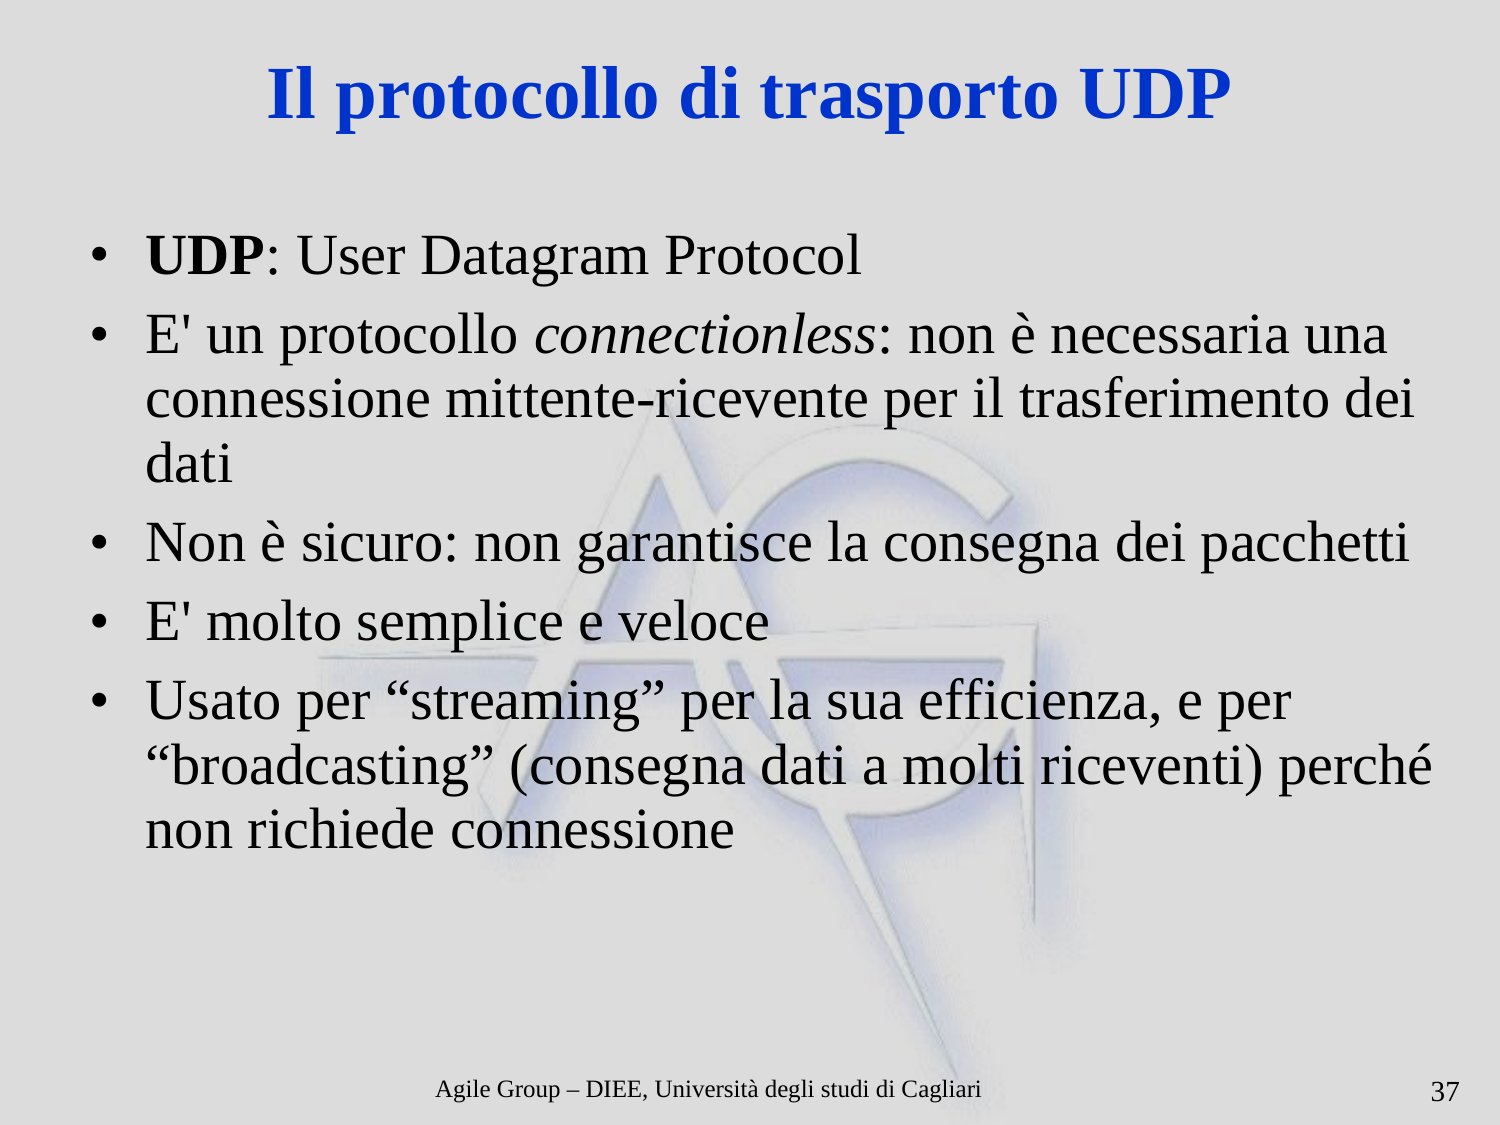

# Il protocollo di trasporto UDP
UDP: User Datagram Protocol
E' un protocollo connectionless: non è necessaria una connessione mittente-ricevente per il trasferimento dei dati
Non è sicuro: non garantisce la consegna dei pacchetti
E' molto semplice e veloce
Usato per “streaming” per la sua efficienza, e per “broadcasting” (consegna dati a molti riceventi) perché non richiede connessione
37